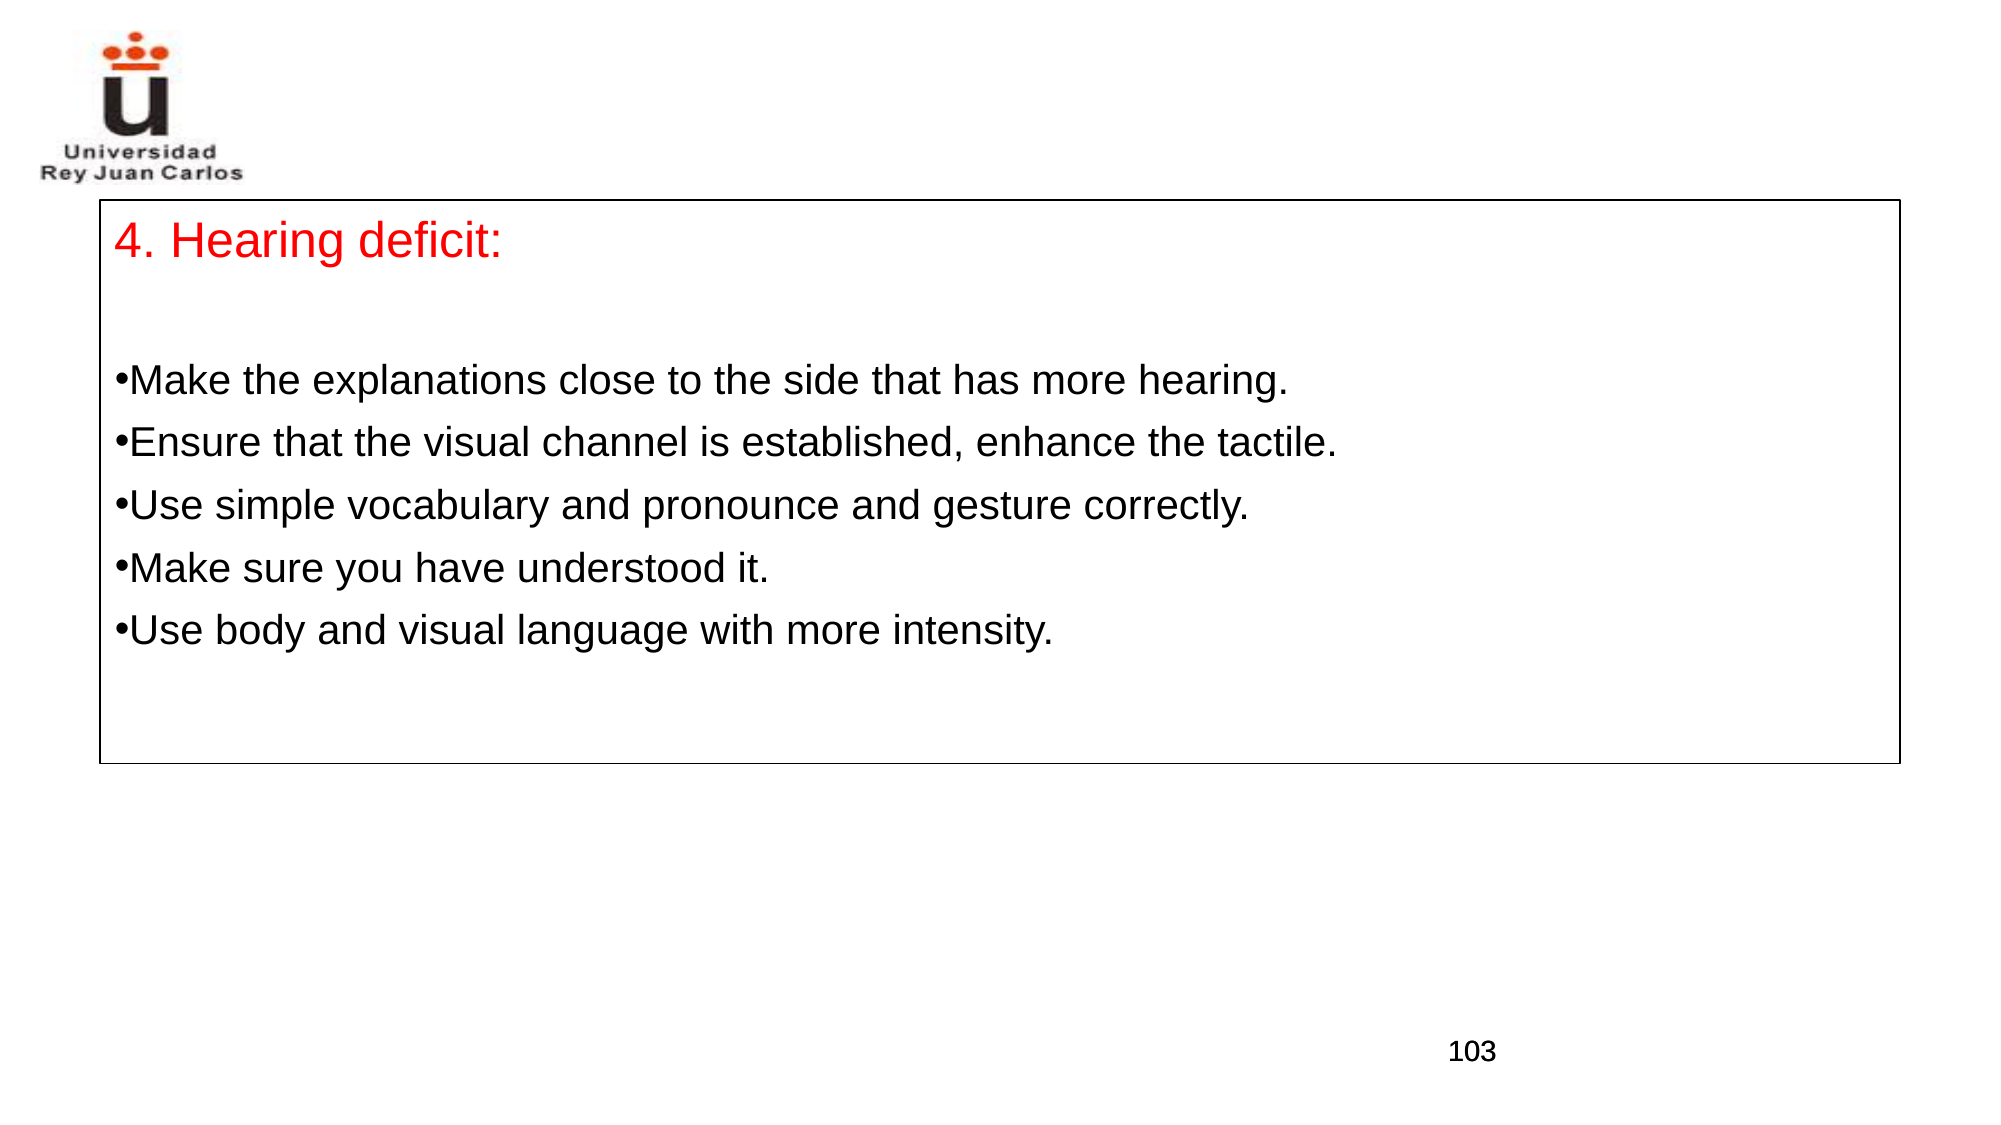

4. Hearing deficit:
Make the explanations close to the side that has more hearing.
Ensure that the visual channel is established, enhance the tactile.
Use simple vocabulary and pronounce and gesture correctly.
Make sure you have understood it.
Use body and visual language with more intensity.